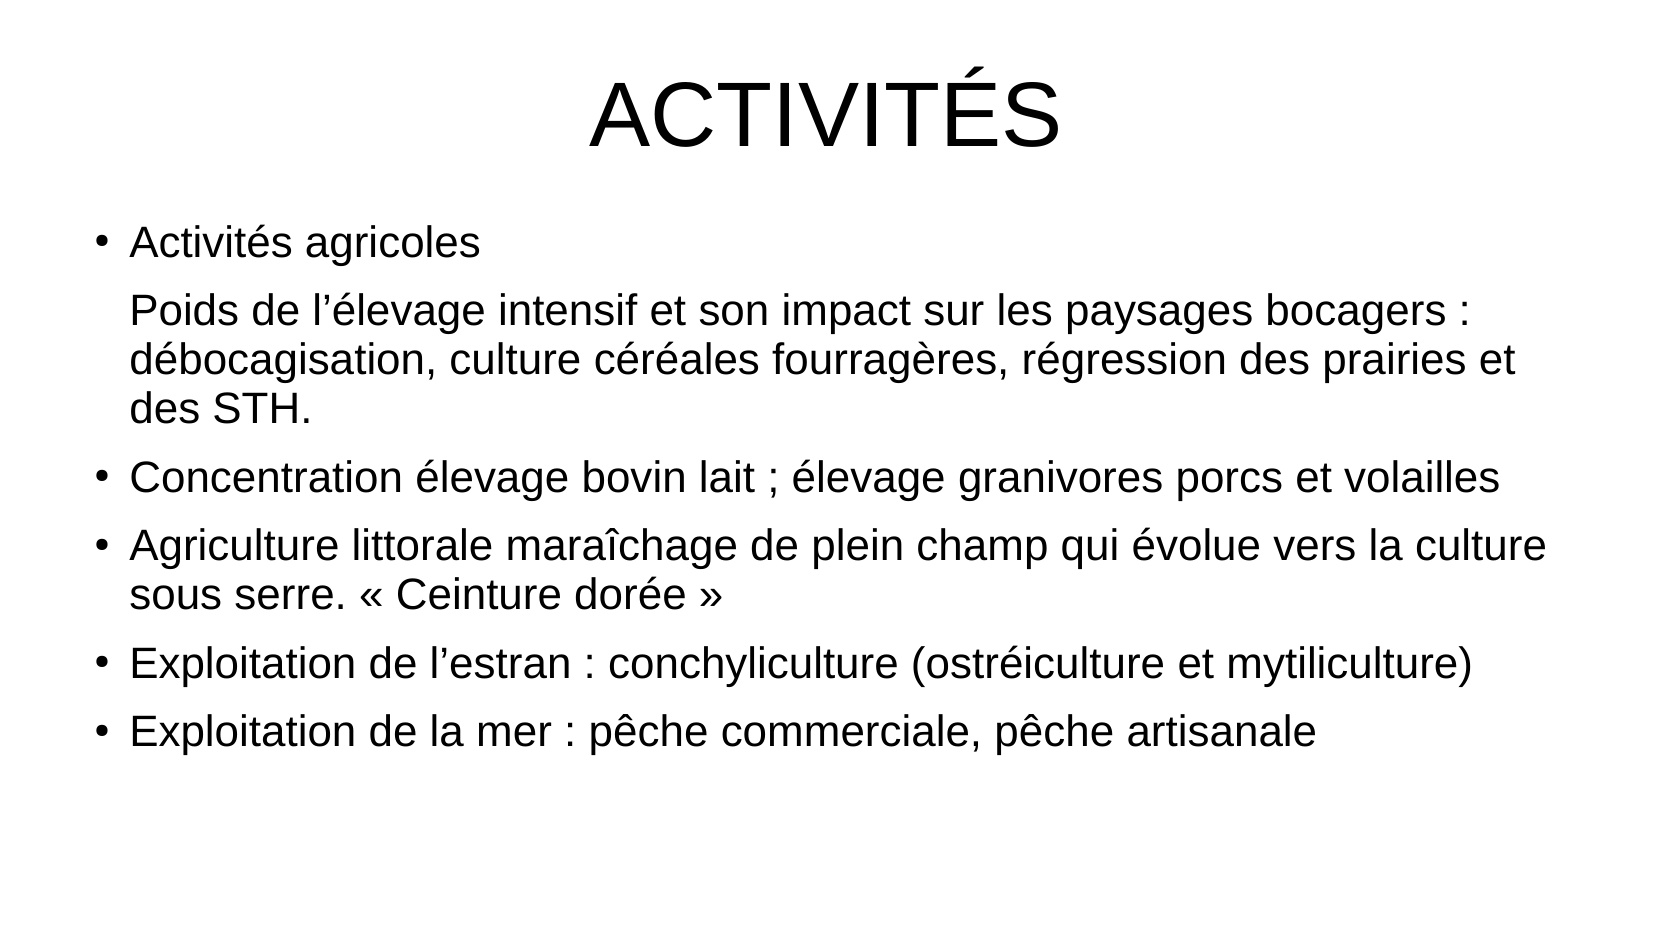

# ACTIVITÉS
Activités agricoles
Poids de l’élevage intensif et son impact sur les paysages bocagers : débocagisation, culture céréales fourragères, régression des prairies et des STH.
Concentration élevage bovin lait ; élevage granivores porcs et volailles
Agriculture littorale maraîchage de plein champ qui évolue vers la culture sous serre. « Ceinture dorée »
Exploitation de l’estran : conchyliculture (ostréiculture et mytiliculture)
Exploitation de la mer : pêche commerciale, pêche artisanale